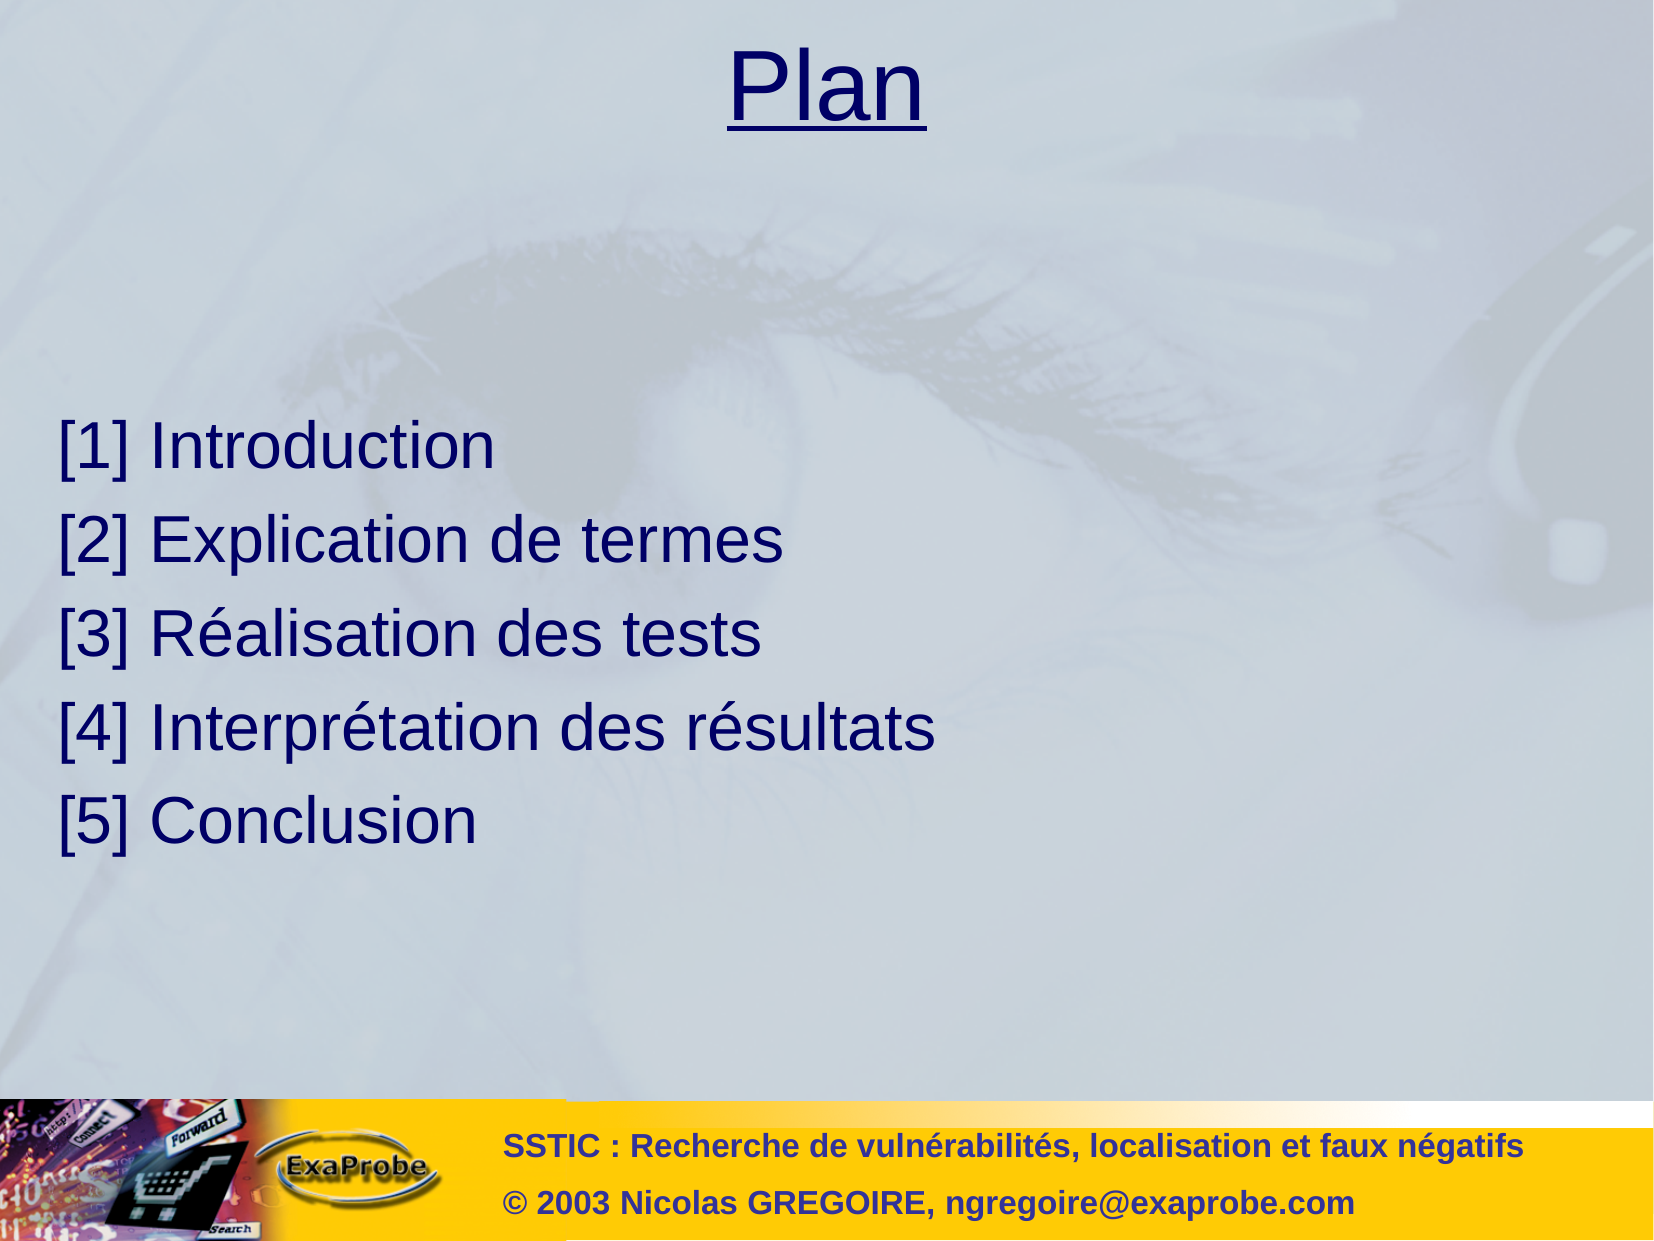

# Plan
 [1] Introduction
 [2] Explication de termes
 [3] Réalisation des tests
 [4] Interprétation des résultats
 [5] Conclusion